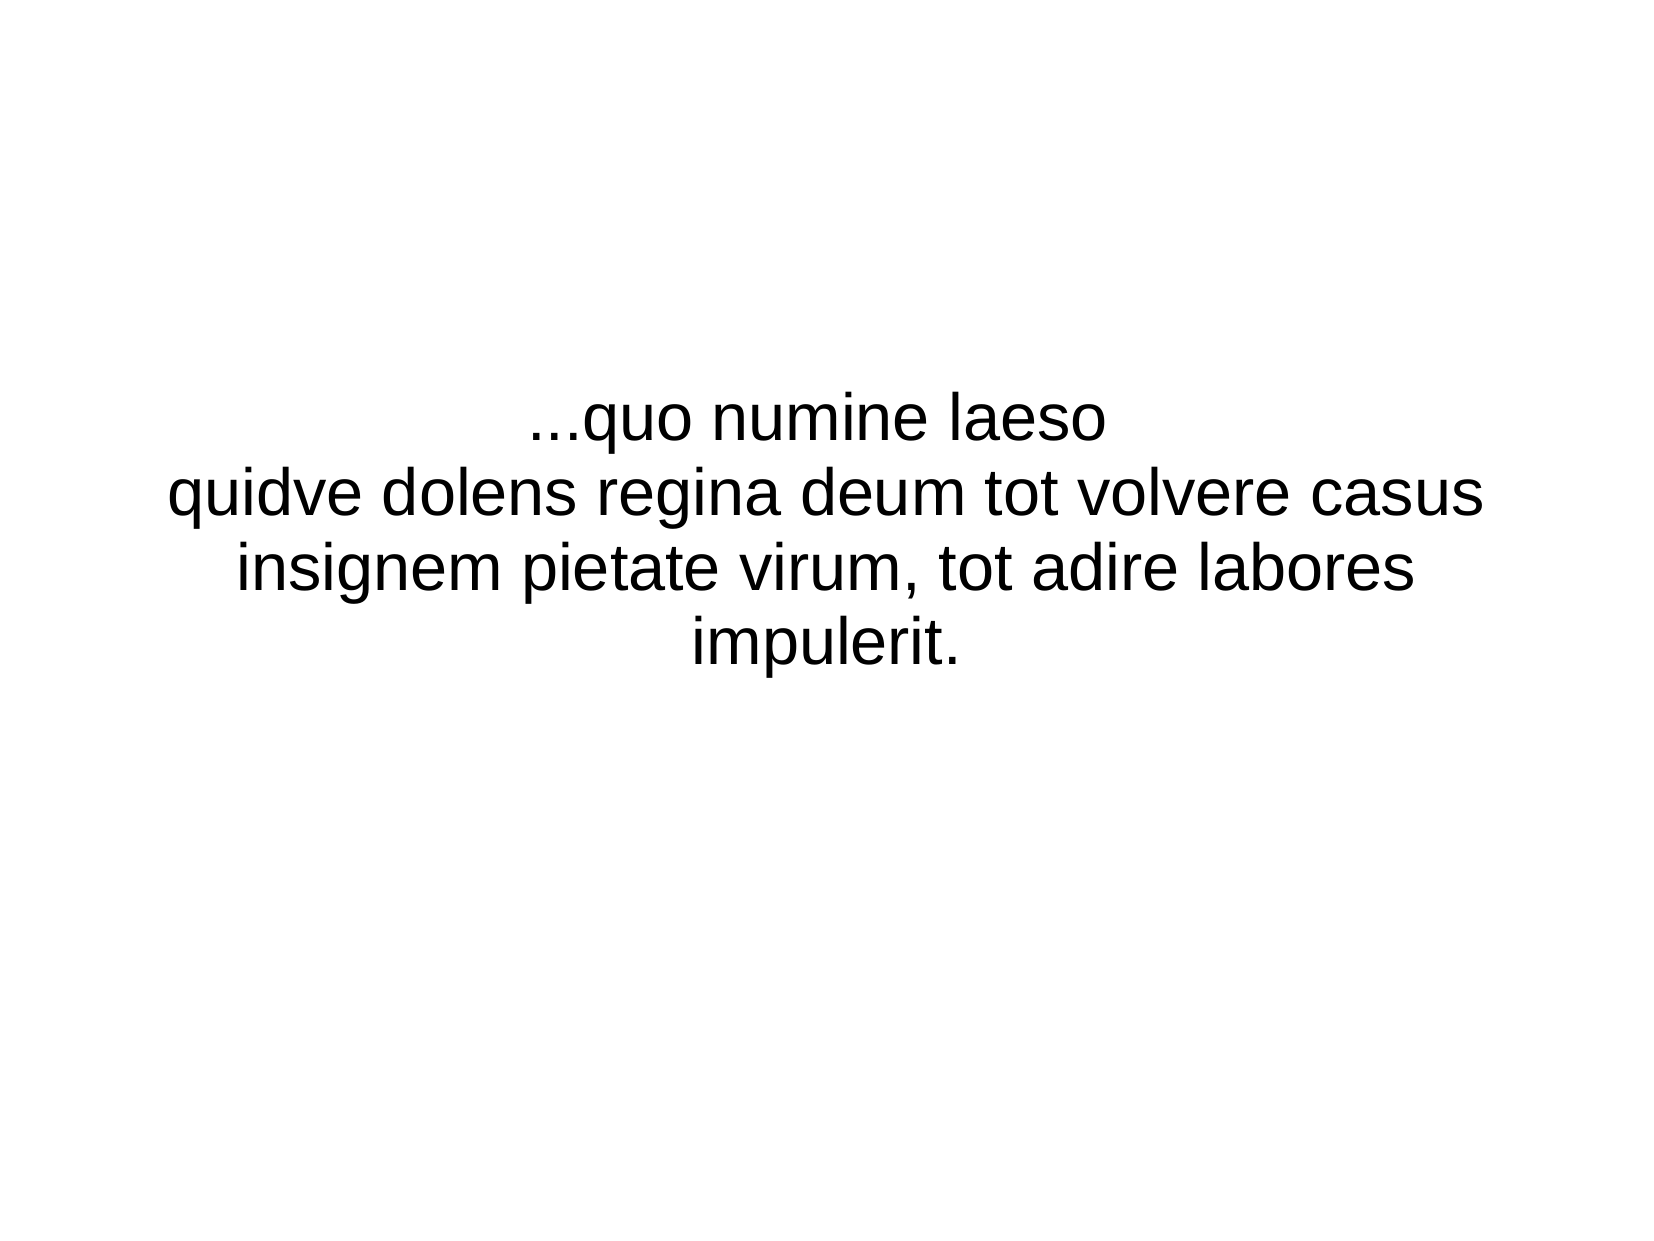

# ...quo numine laeso
quidve dolens regina deum tot volvere casus
insignem pietate virum, tot adire labores
impulerit.